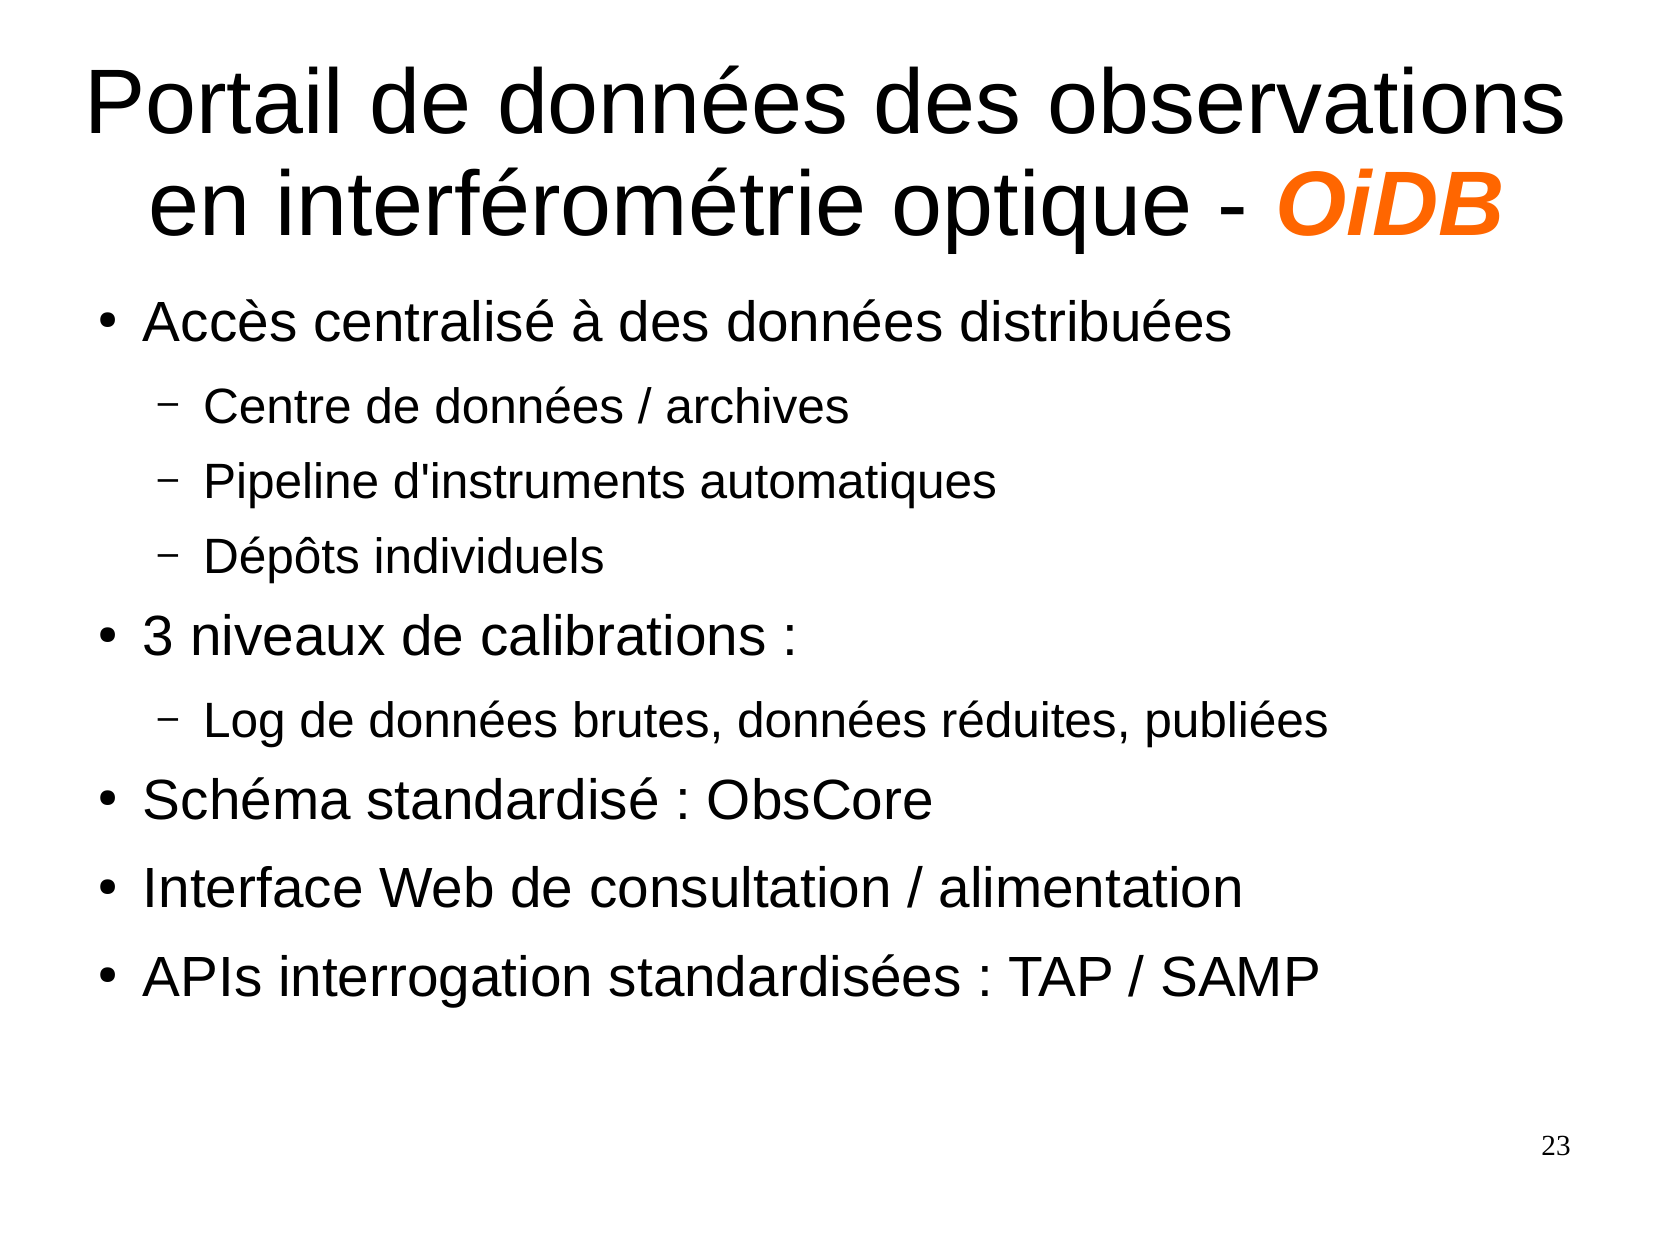

# Portail de données des observations en interférométrie optique - OiDB
Accès centralisé à des données distribuées
Centre de données / archives
Pipeline d'instruments automatiques
Dépôts individuels
3 niveaux de calibrations :
Log de données brutes, données réduites, publiées
Schéma standardisé : ObsCore
Interface Web de consultation / alimentation
APIs interrogation standardisées : TAP / SAMP
23